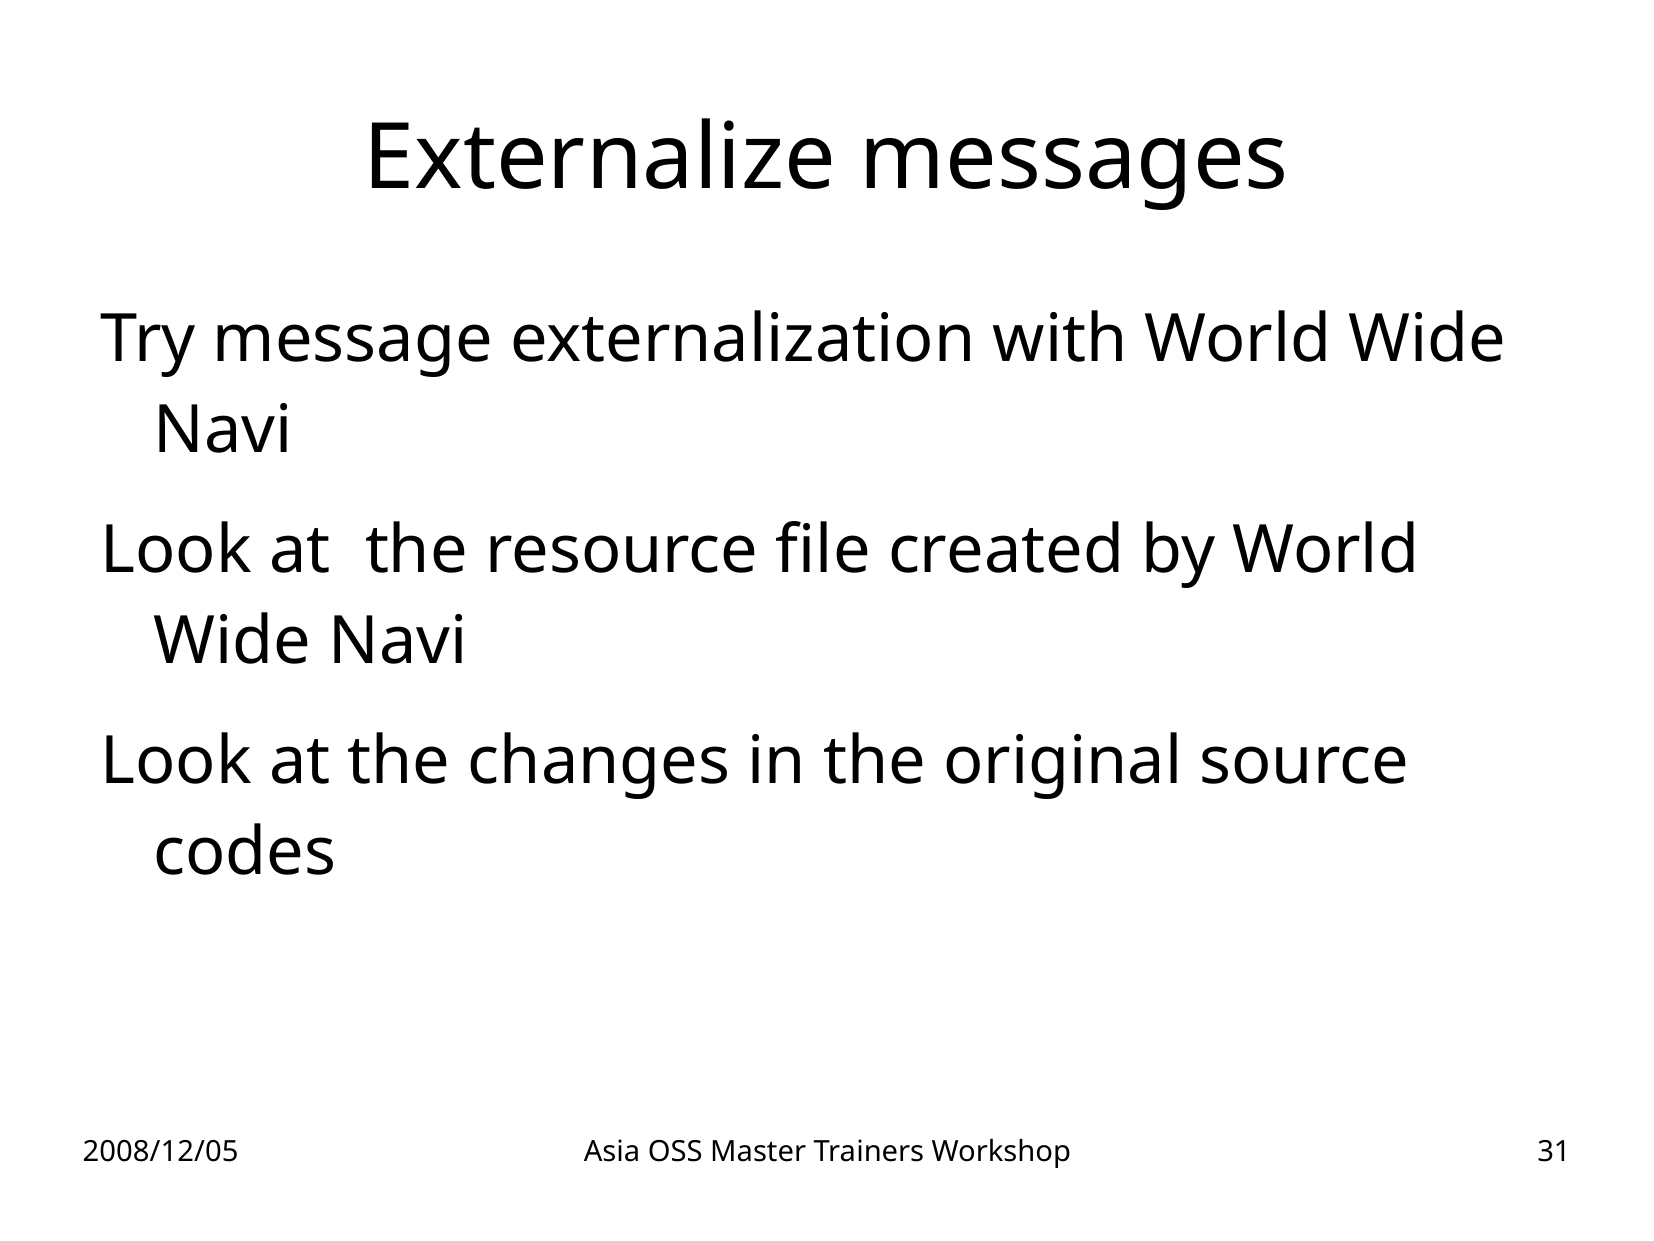

# Externalize messages
Try message externalization with World Wide Navi
Look at the resource file created by World Wide Navi
Look at the changes in the original source codes
2008/12/05
Asia OSS Master Trainers Workshop
31